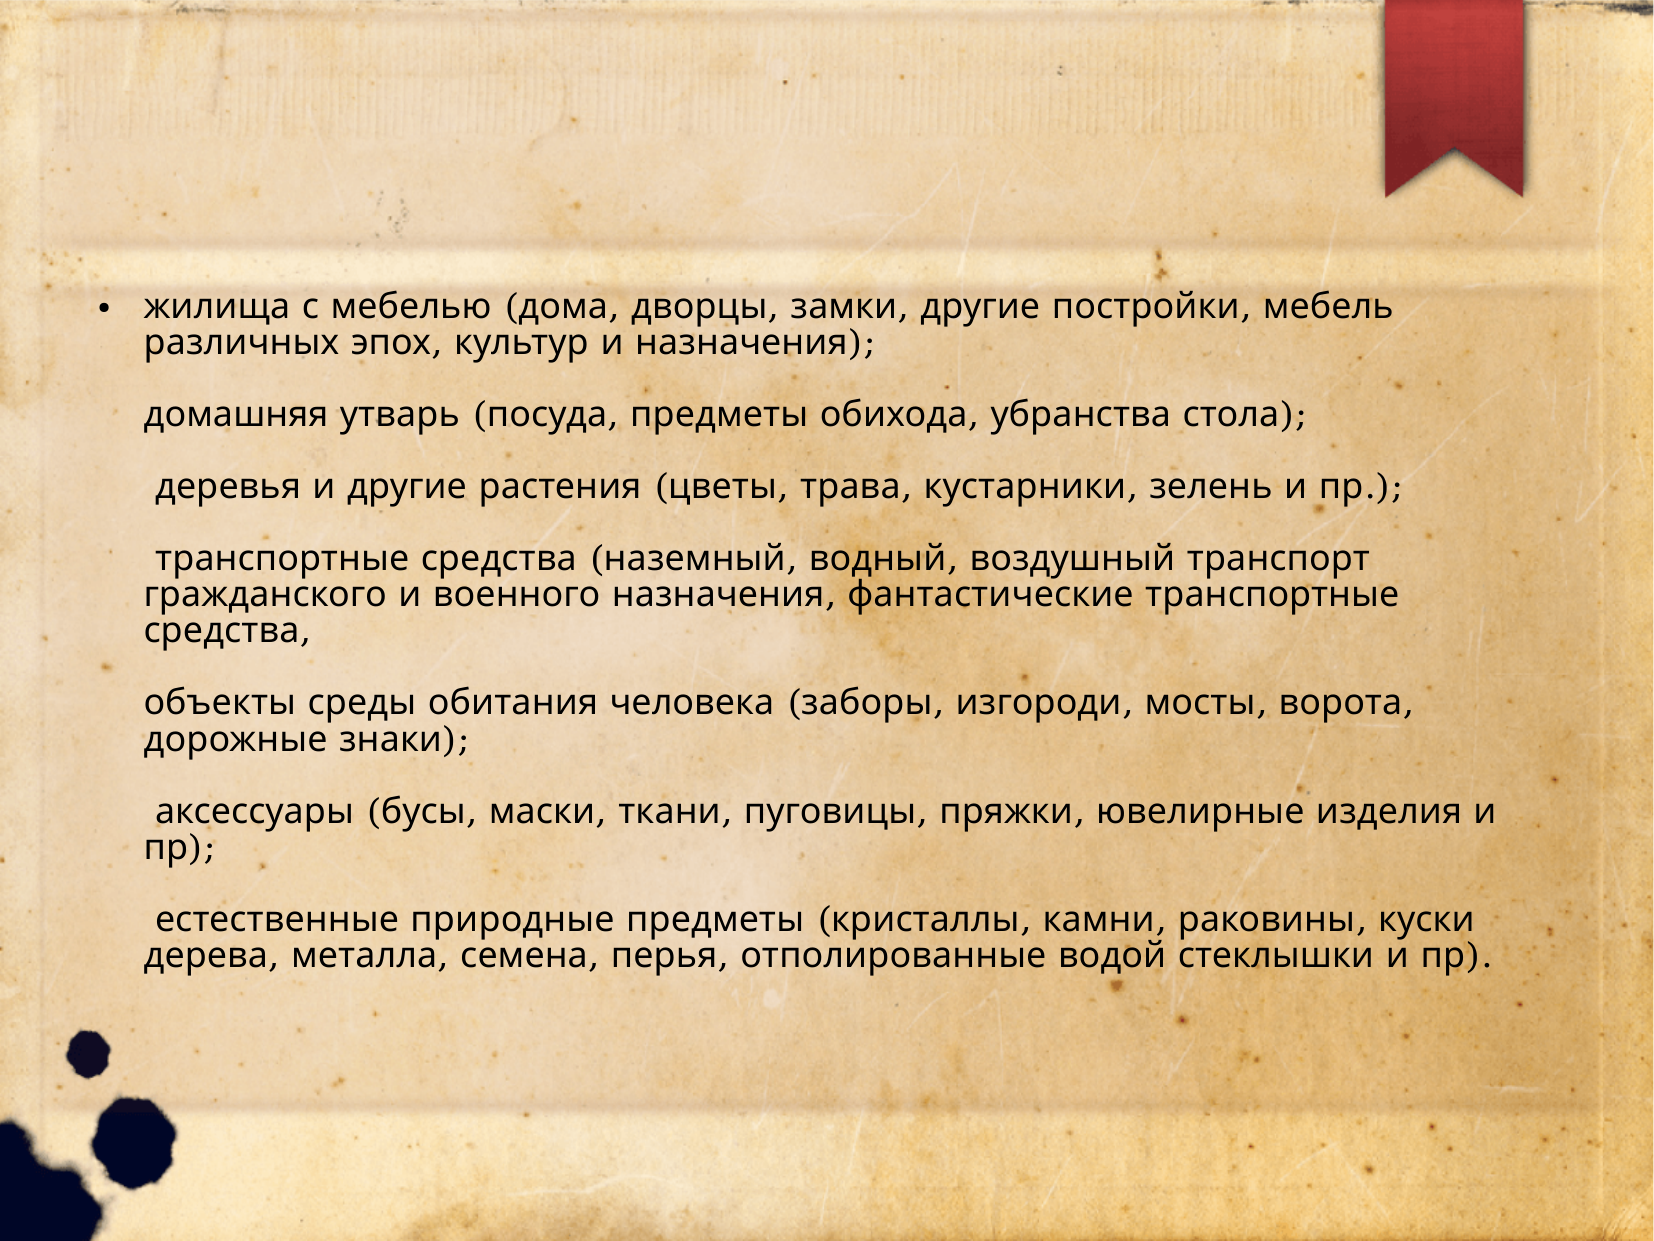

# жилища с мебелью (дома, дворцы, замки, другие постройки, мебель различных эпох, культур и назначения); домашняя утварь (посуда, предметы обихода, убранства стола); деревья и другие растения (цветы, трава, кустарники, зелень и пр.); транспортные средства (наземный, водный, воздушный транспорт гражданского и военного назначения, фантастические транспортные средства, объекты среды обитания человека (заборы, изгороди, мосты, ворота, дорожные знаки); аксессуары (бусы, маски, ткани, пуговицы, пряжки, ювелирные изделия и пр); естественные природные предметы (кристаллы, камни, раковины, куски дерева, металла, семена, перья, отполированные водой стеклышки и пр).